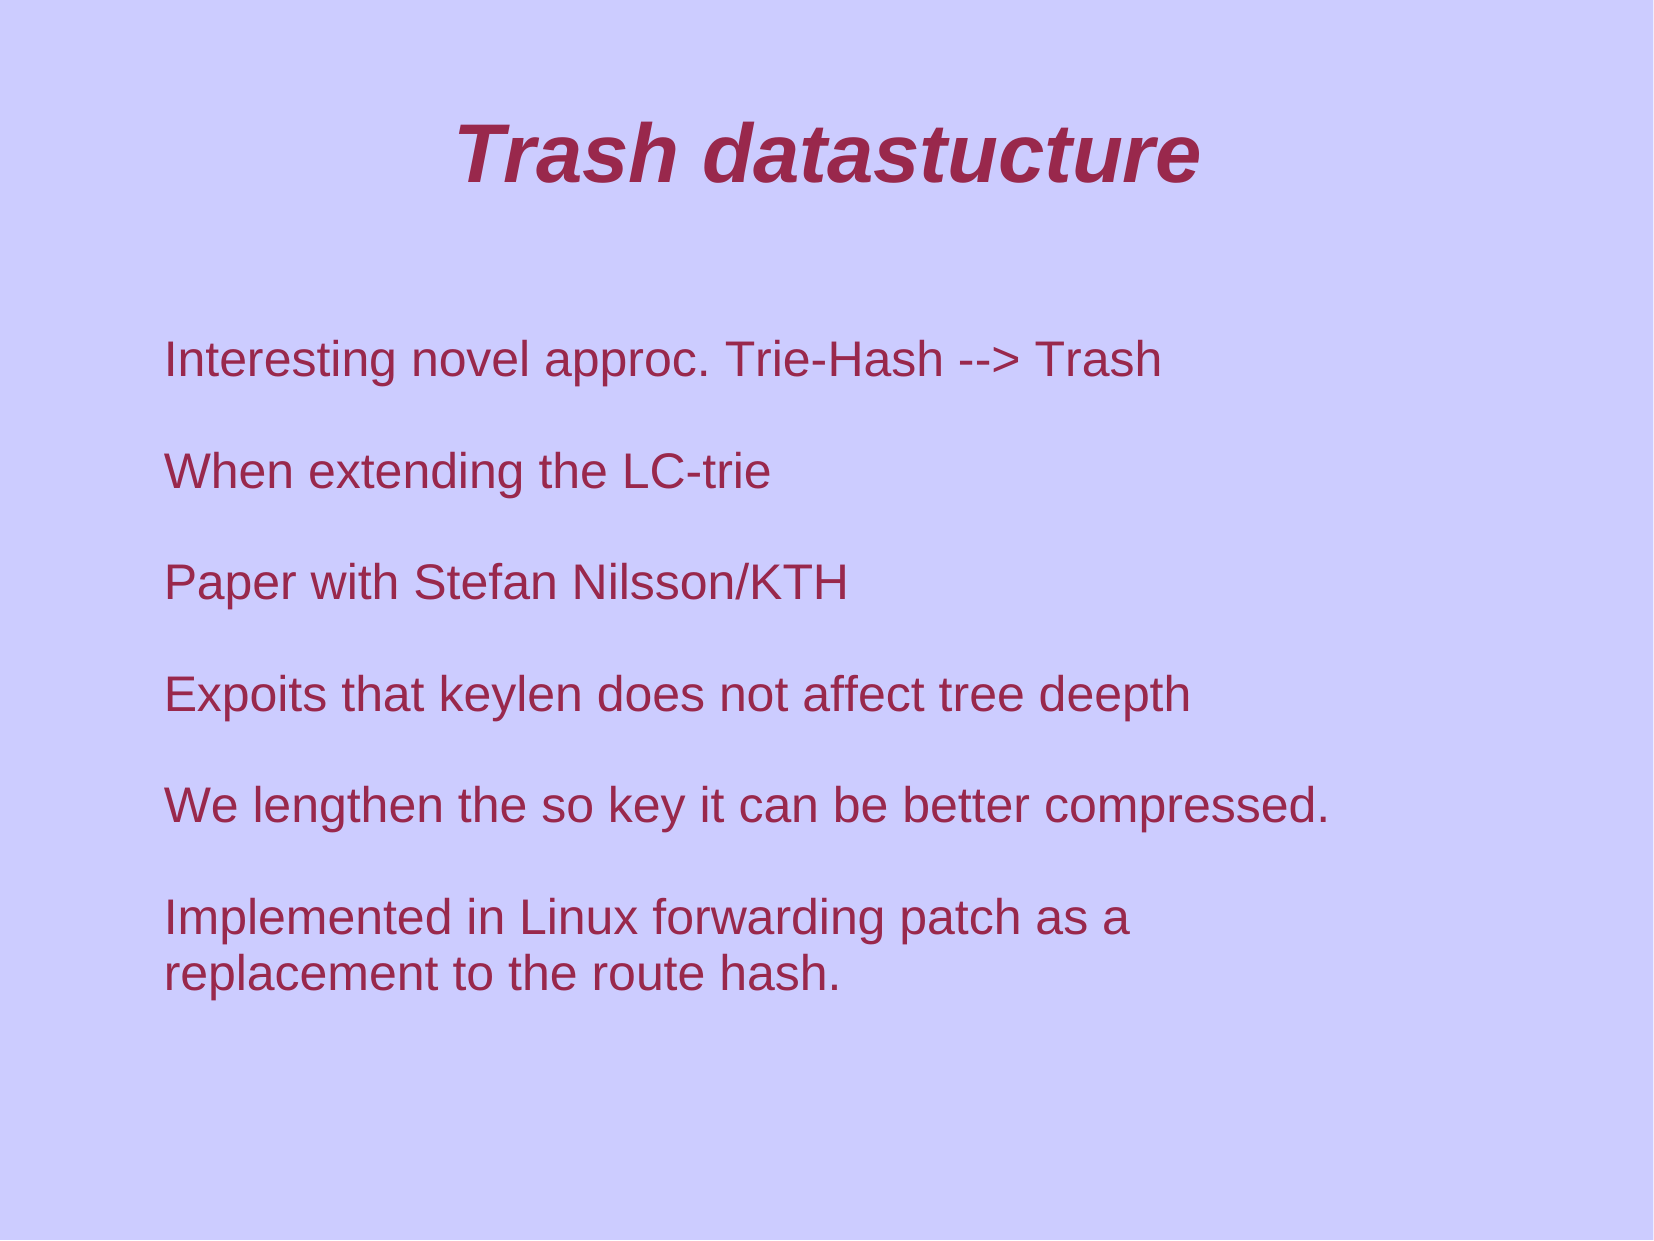

# Trash datastucture
Interesting novel approc. Trie-Hash --> Trash
When extending the LC-trie
Paper with Stefan Nilsson/KTH
Expoits that keylen does not affect tree deepth
We lengthen the so key it can be better compressed.
Implemented in Linux forwarding patch as a
replacement to the route hash.